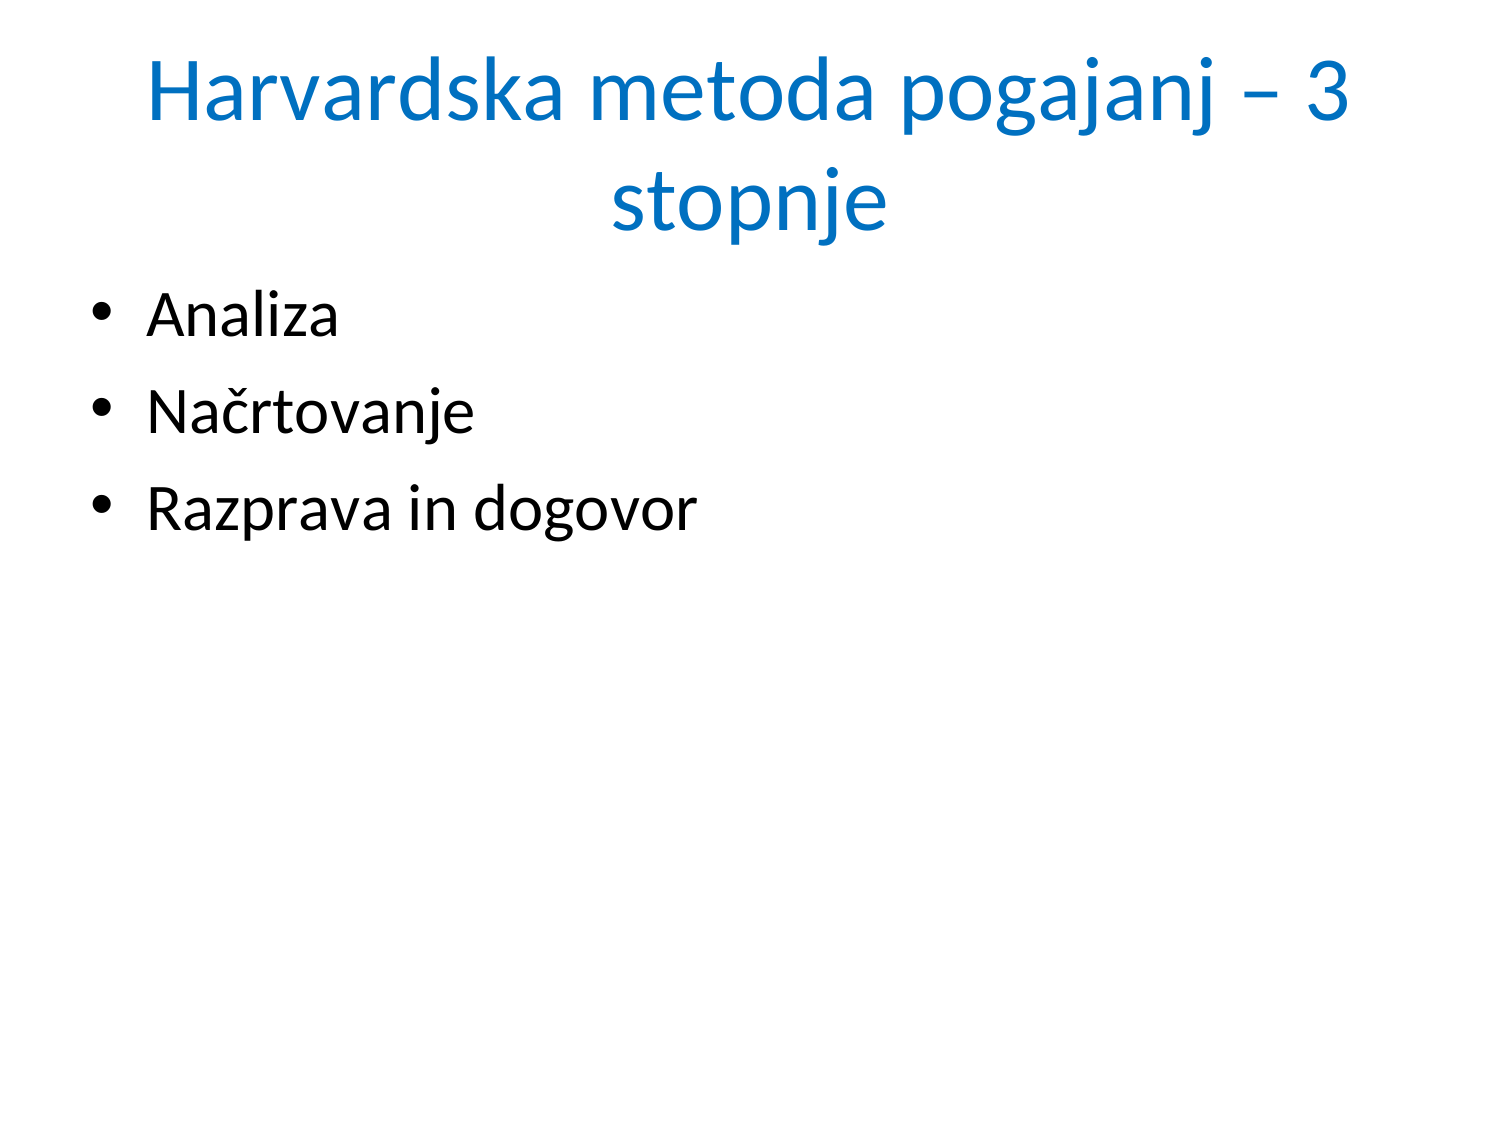

# Harvardska metoda pogajanj – 3 stopnje
Analiza
Načrtovanje
Razprava in dogovor